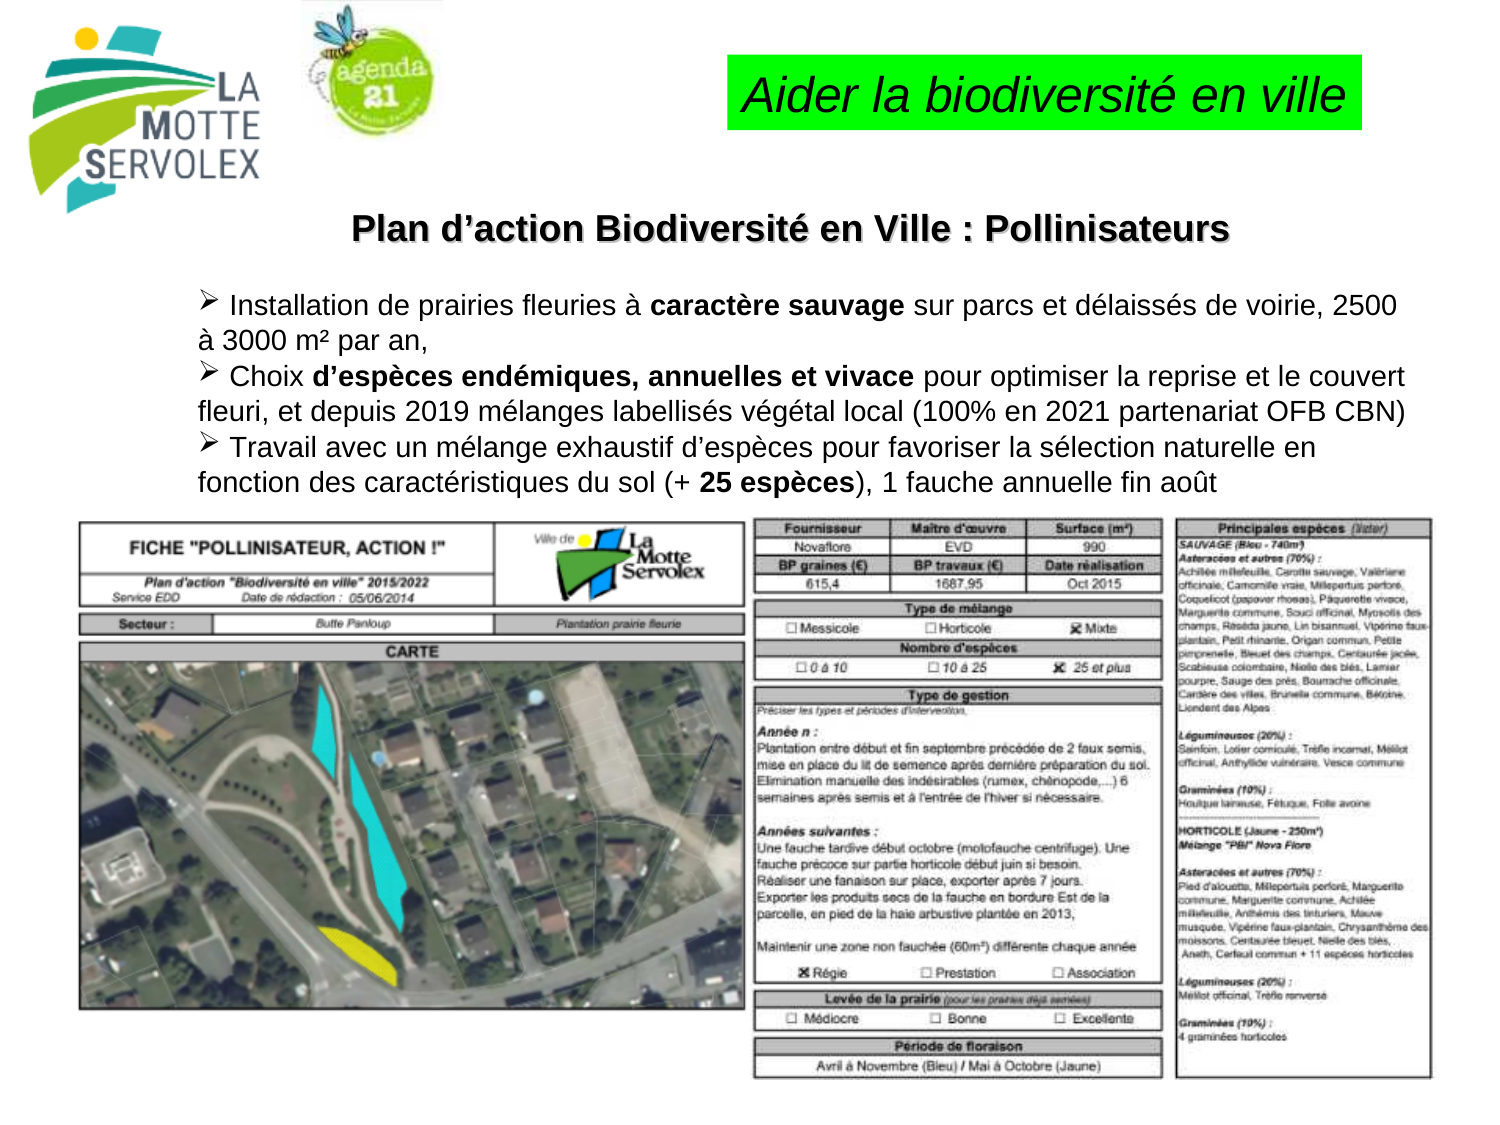

Aider la biodiversité en ville
Plan d’action Biodiversité en Ville : Pollinisateurs
 Installation de prairies fleuries à caractère sauvage sur parcs et délaissés de voirie, 2500 à 3000 m² par an,
 Choix d’espèces endémiques, annuelles et vivace pour optimiser la reprise et le couvert fleuri, et depuis 2019 mélanges labellisés végétal local (100% en 2021 partenariat OFB CBN)
 Travail avec un mélange exhaustif d’espèces pour favoriser la sélection naturelle en fonction des caractéristiques du sol (+ 25 espèces), 1 fauche annuelle fin août